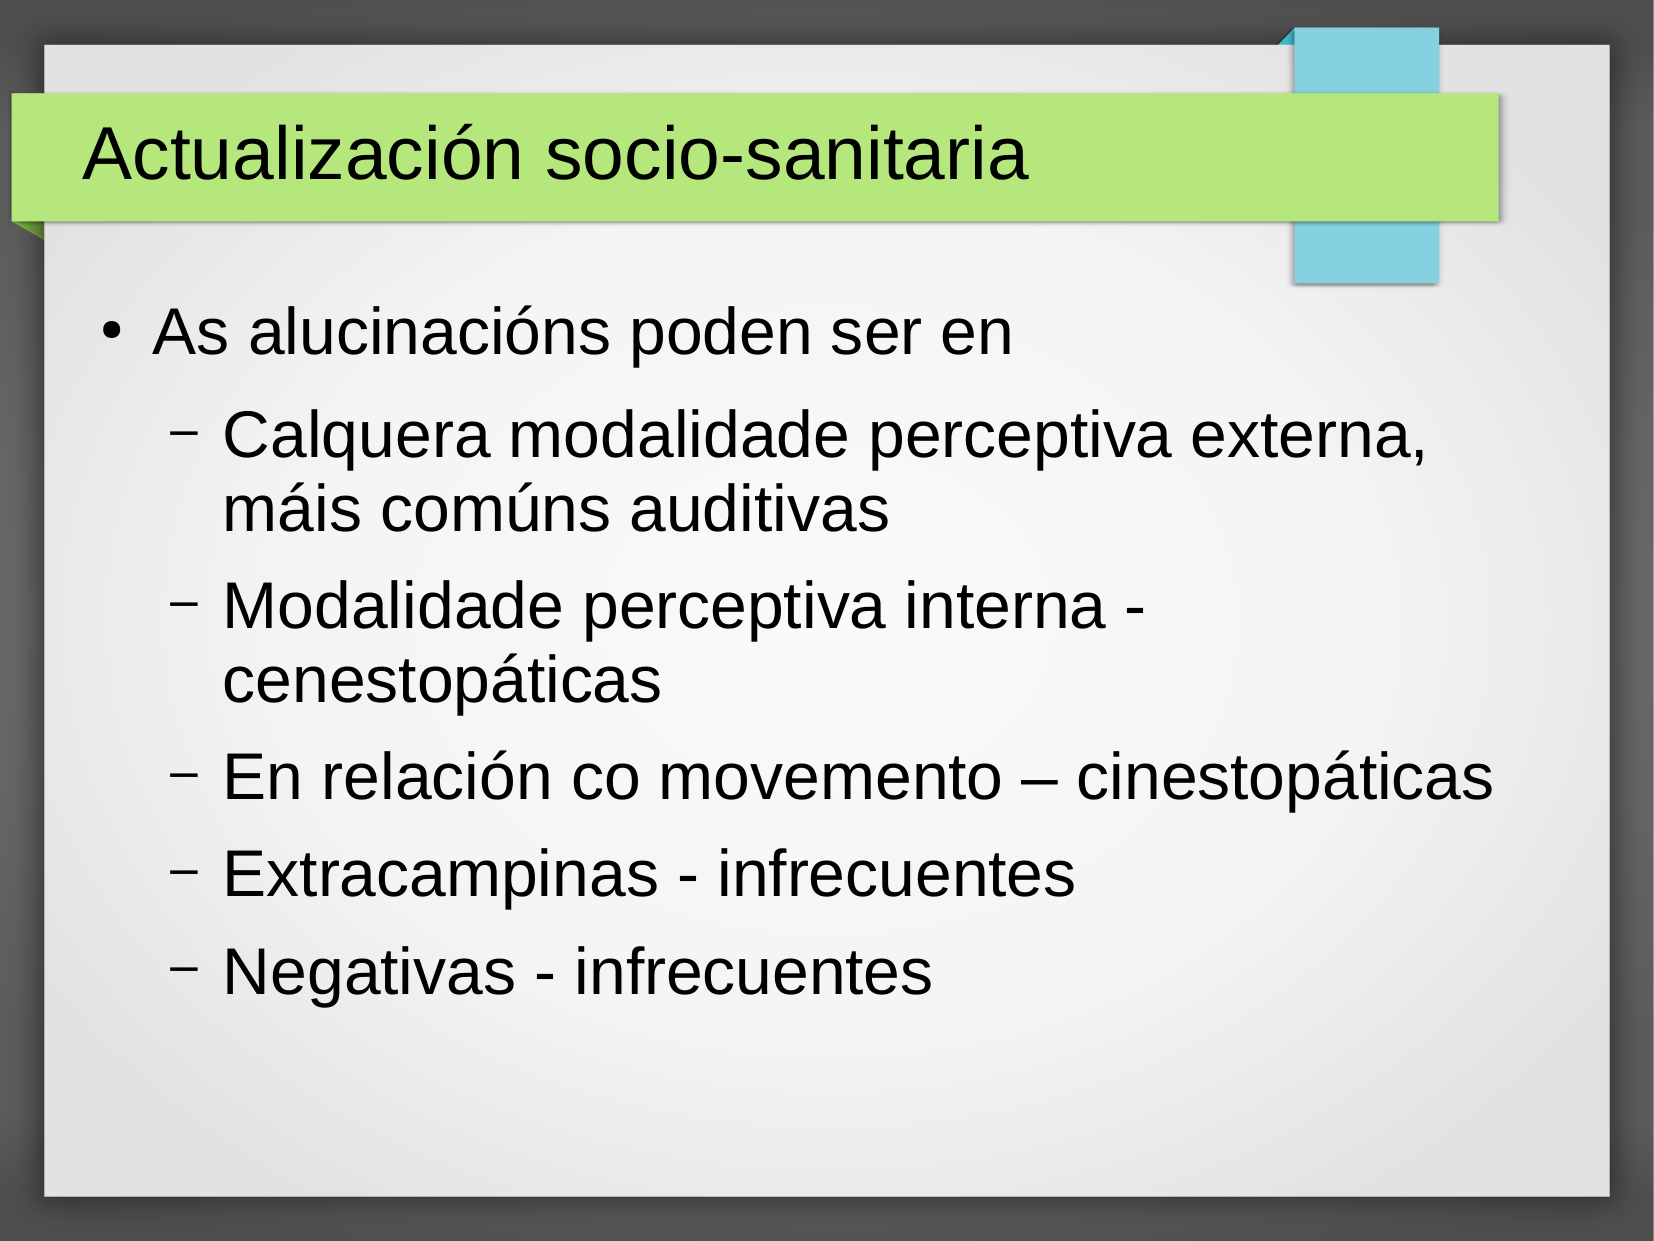

# Actualización socio-sanitaria
As alucinacións poden ser en
Calquera modalidade perceptiva externa, máis comúns auditivas
Modalidade perceptiva interna - cenestopáticas
En relación co movemento – cinestopáticas
Extracampinas - infrecuentes
Negativas - infrecuentes